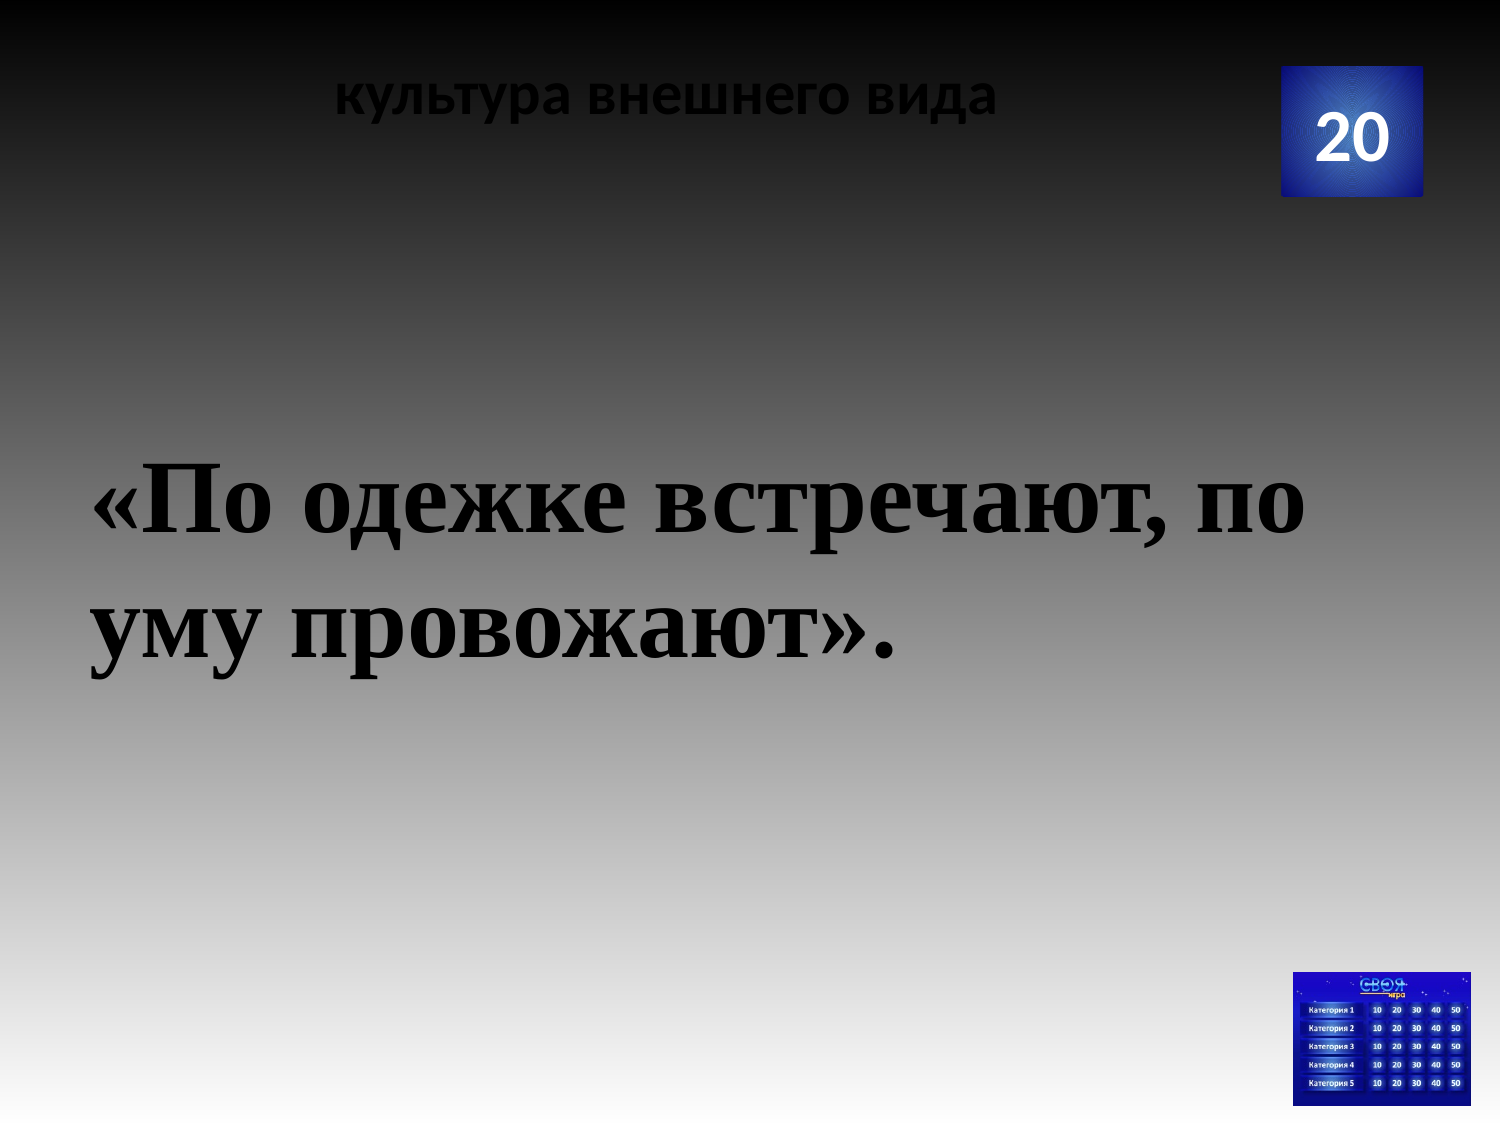

# культура внешнего вида
20
«По одежке встречают, по уму провожают».